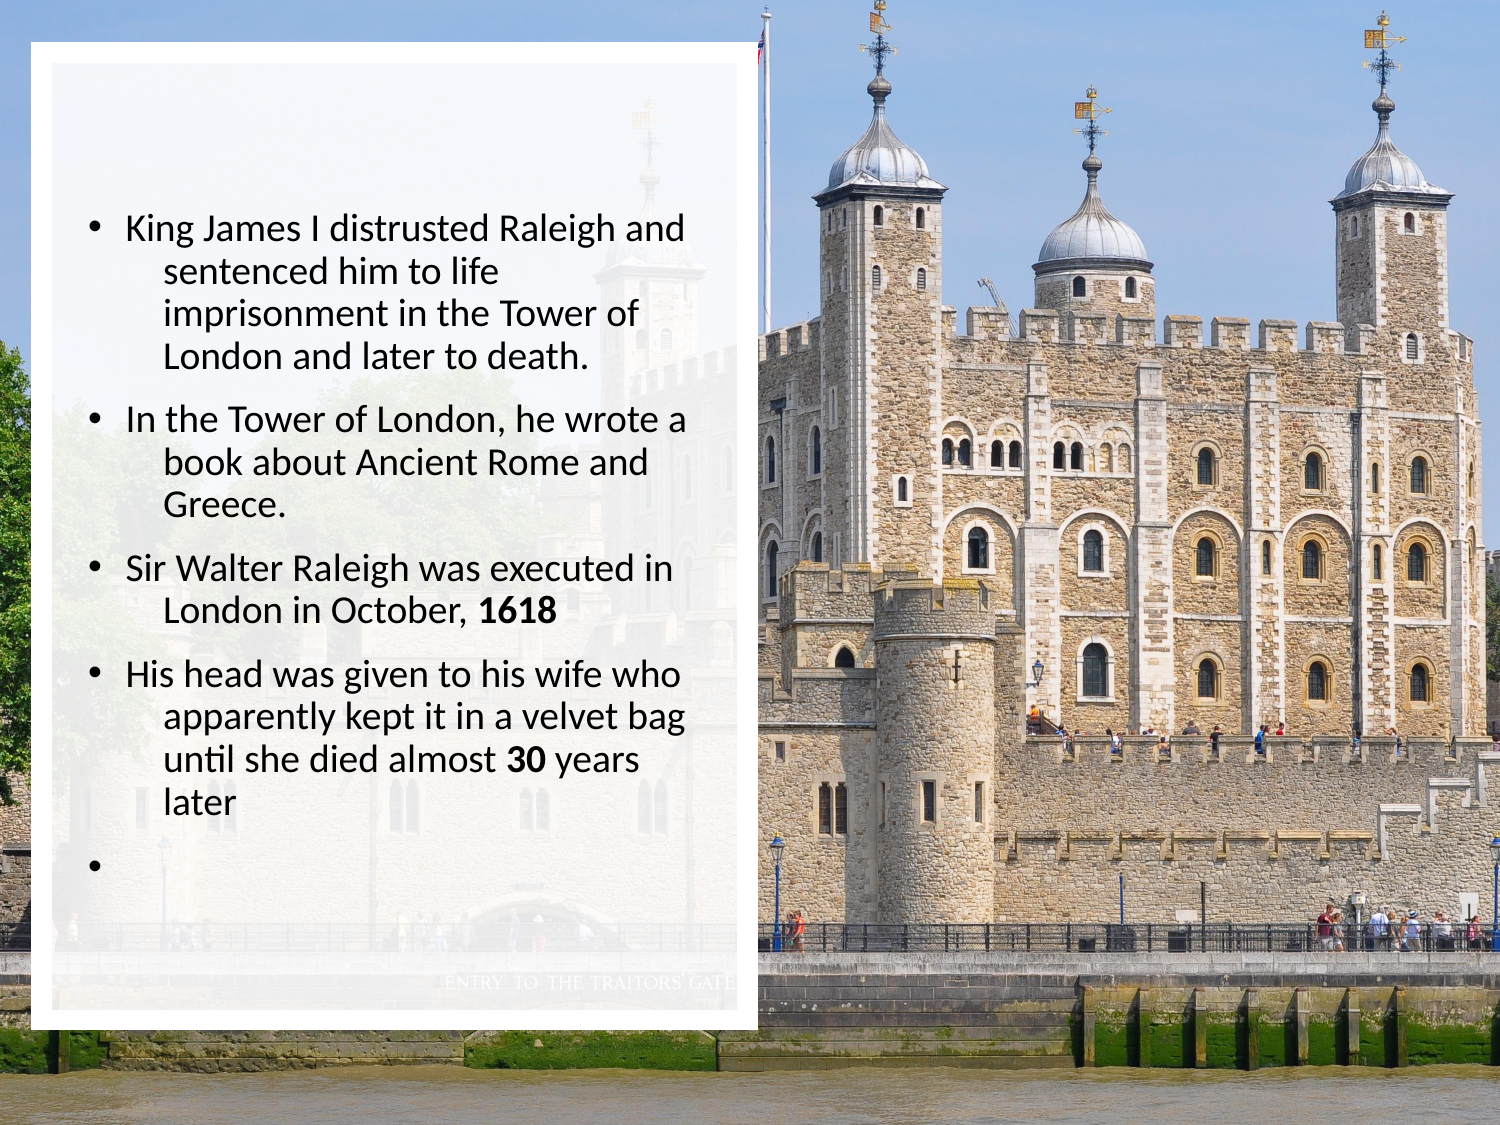

# King James I distrusted Raleigh and sentenced him to life imprisonment in the Tower of London and later to death.
In the Tower of London, he wrote a book about Ancient Rome and Greece.
Sir Walter Raleigh was executed in London in October, 1618
His head was given to his wife who apparently kept it in a velvet bag until she died almost 30 years later